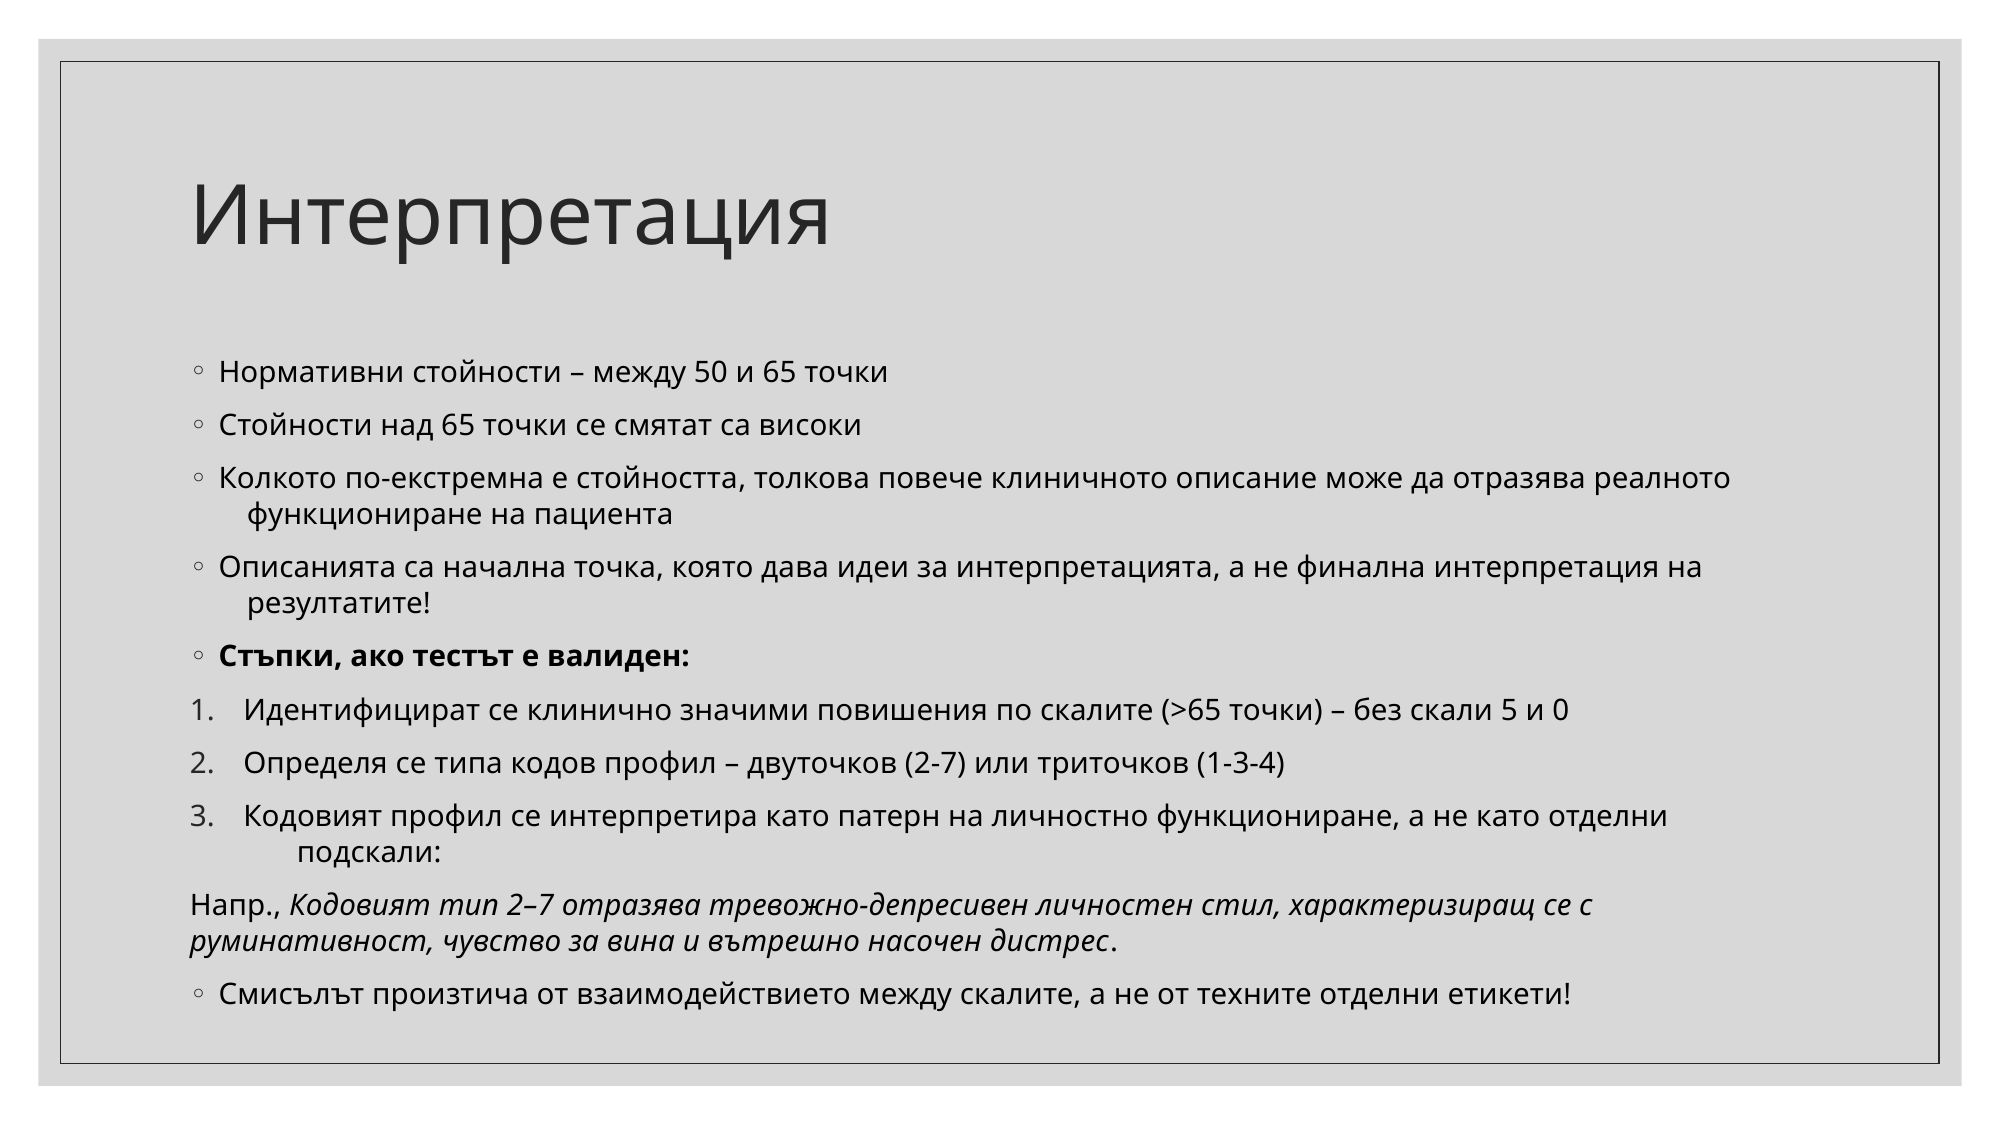

# Интерпретация
Нормативни стойности – между 50 и 65 точки
Стойности над 65 точки се смятат са високи
Колкото по-екстремна е стойността, толкова повече клиничното описание може да отразява реалното функциониране на пациента
Описанията са начална точка, която дава идеи за интерпретацията, а не финална интерпретация на резултатите!
Стъпки, ако тестът е валиден:
Идентифицират се клинично значими повишения по скалите (>65 точки) – без скали 5 и 0
Определя се типа кодов профил – двуточков (2-7) или триточков (1-3-4)
Кодовият профил се интерпретира като патерн на личностно функциониране, а не като отделни подскали:
Напр., Кодовият тип 2–7 отразява тревожно-депресивен личностен стил, характеризиращ се с руминативност, чувство за вина и вътрешно насочен дистрес.
Смисълът произтича от взаимодействието между скалите, а не от техните отделни етикети!